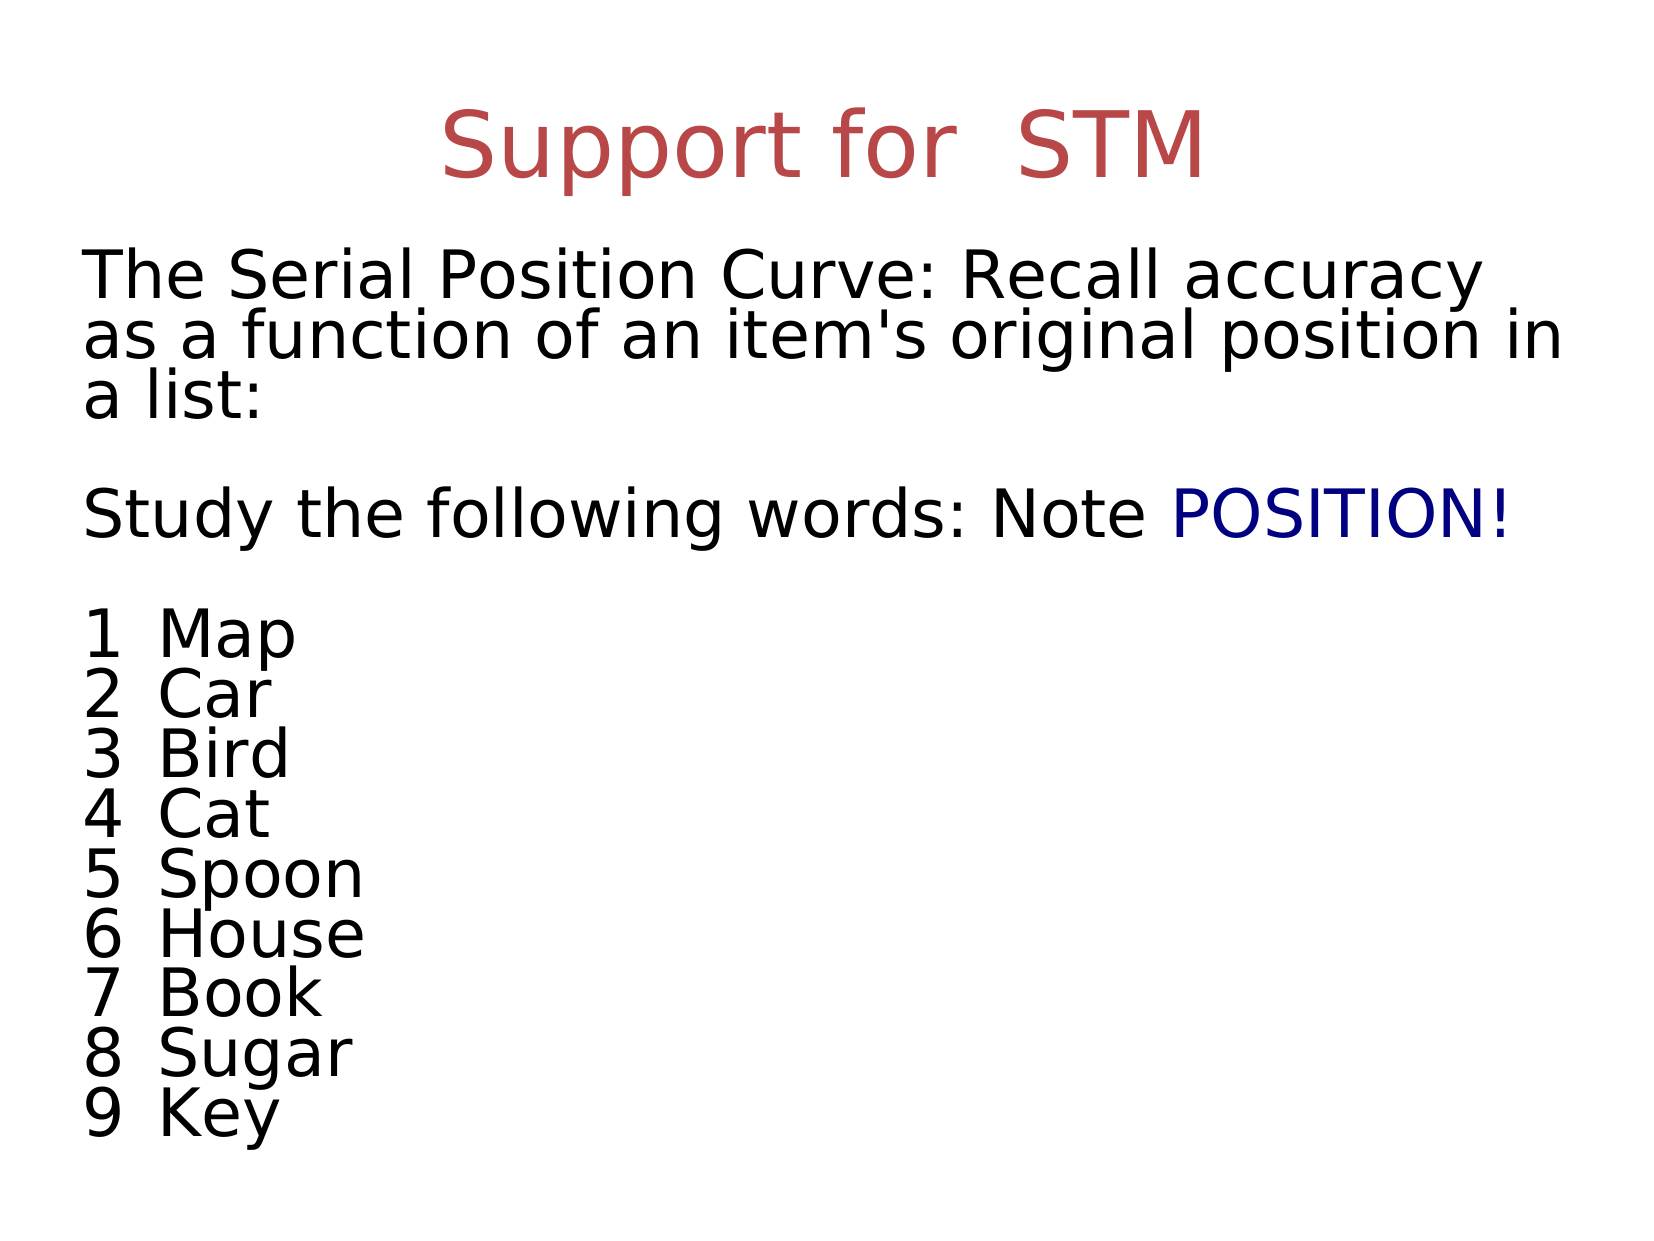

# Support for STM
The Serial Position Curve: Recall accuracy as a function of an item's original position in a list:
Study the following words: Note POSITION!
1	Map
2	Car
3	Bird
4	Cat
5	Spoon
6	House
7	Book
8	Sugar
9	Key